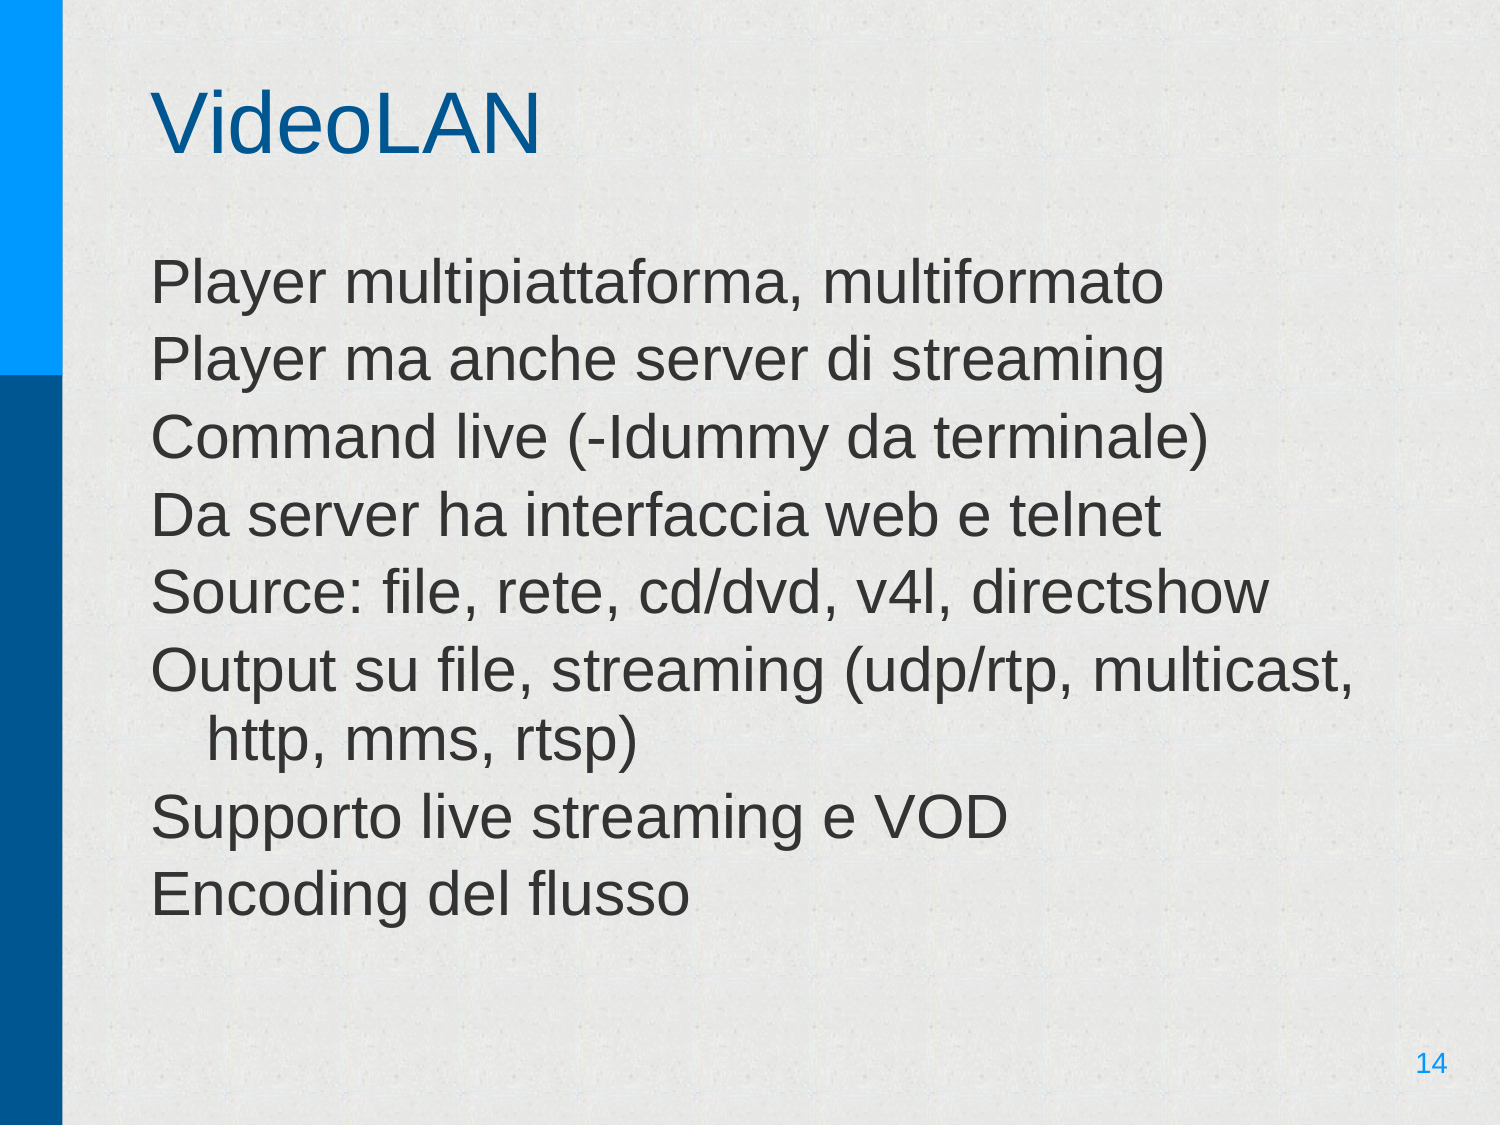

# VideoLAN
Player multipiattaforma, multiformato
Player ma anche server di streaming
Command live (-Idummy da terminale)
Da server ha interfaccia web e telnet
Source: file, rete, cd/dvd, v4l, directshow
Output su file, streaming (udp/rtp, multicast, http, mms, rtsp)
Supporto live streaming e VOD
Encoding del flusso
14